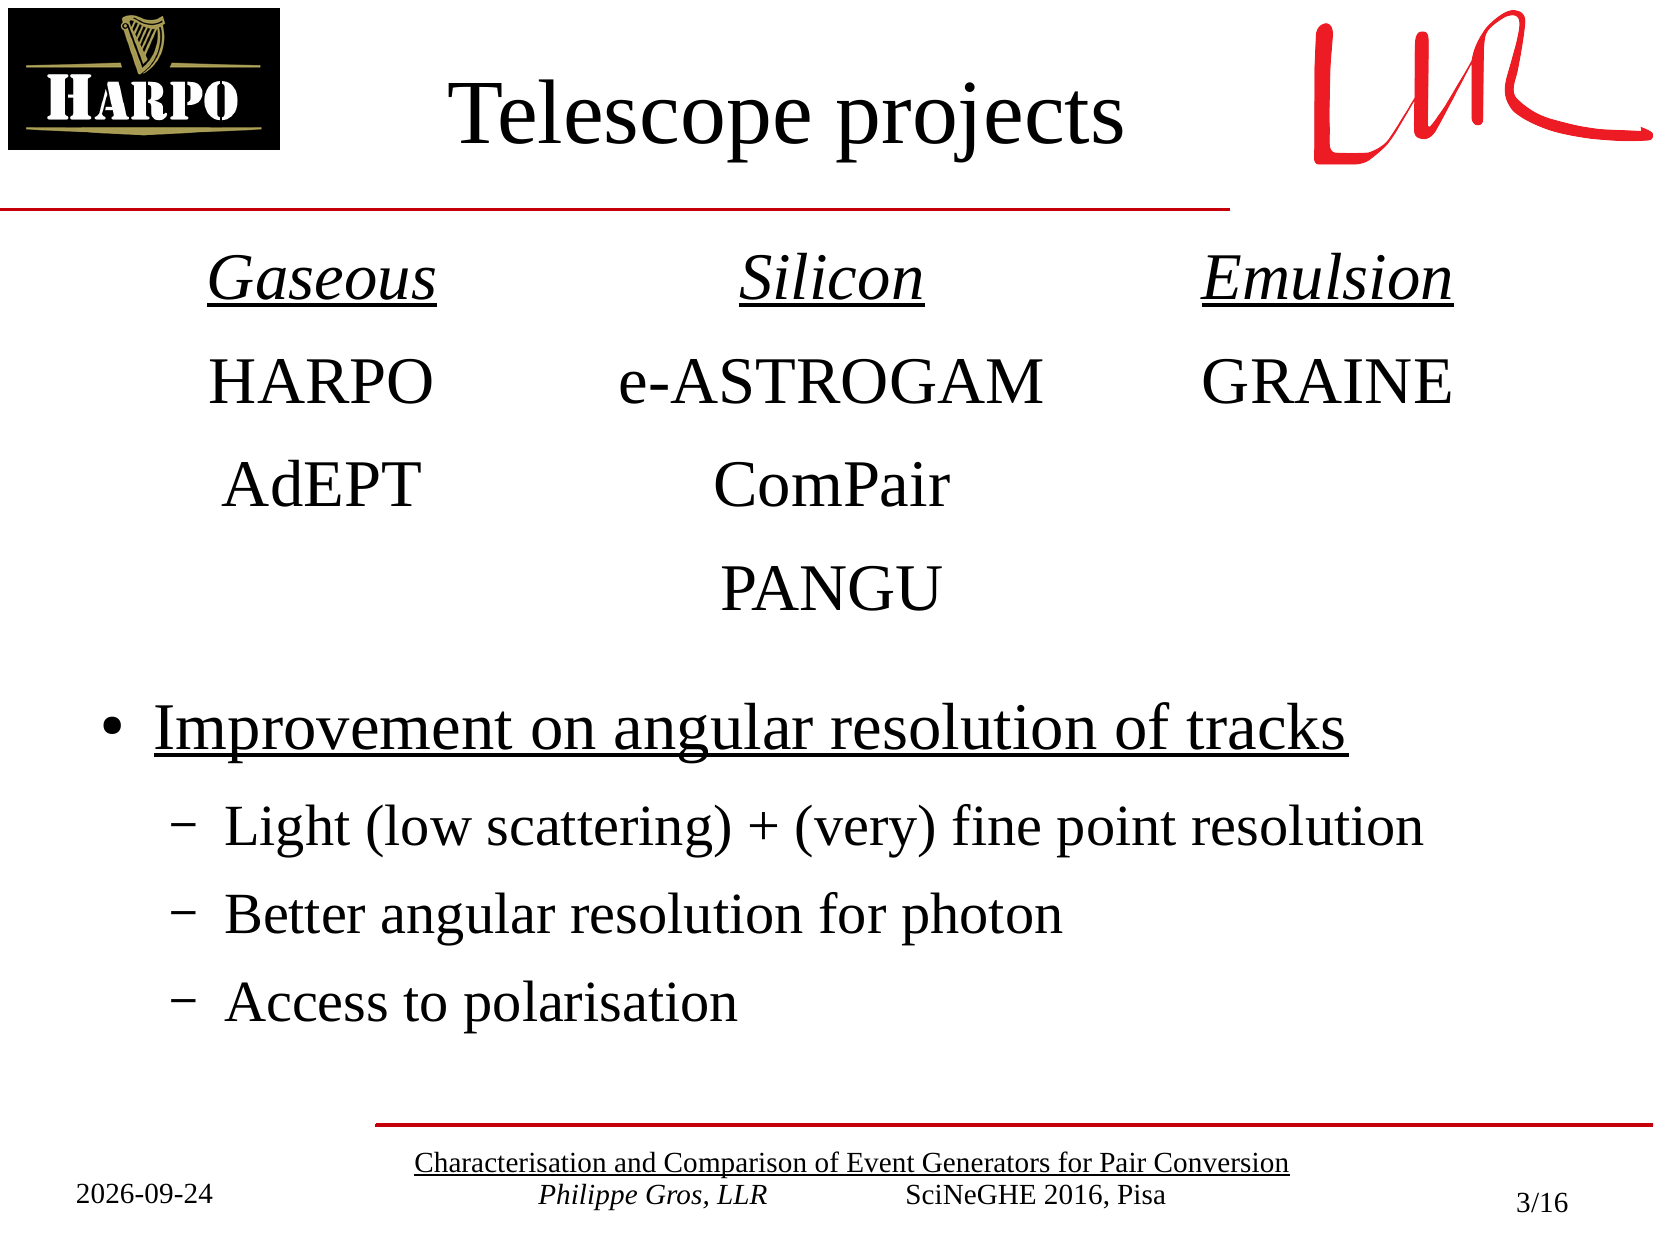

# Telescope projects
Gaseous
HARPO
AdEPT
Emulsion
GRAINE
Silicon
e-ASTROGAM
ComPair
PANGU
Improvement on angular resolution of tracks
Light (low scattering) + (very) fine point resolution
Better angular resolution for photon
Access to polarisation
3